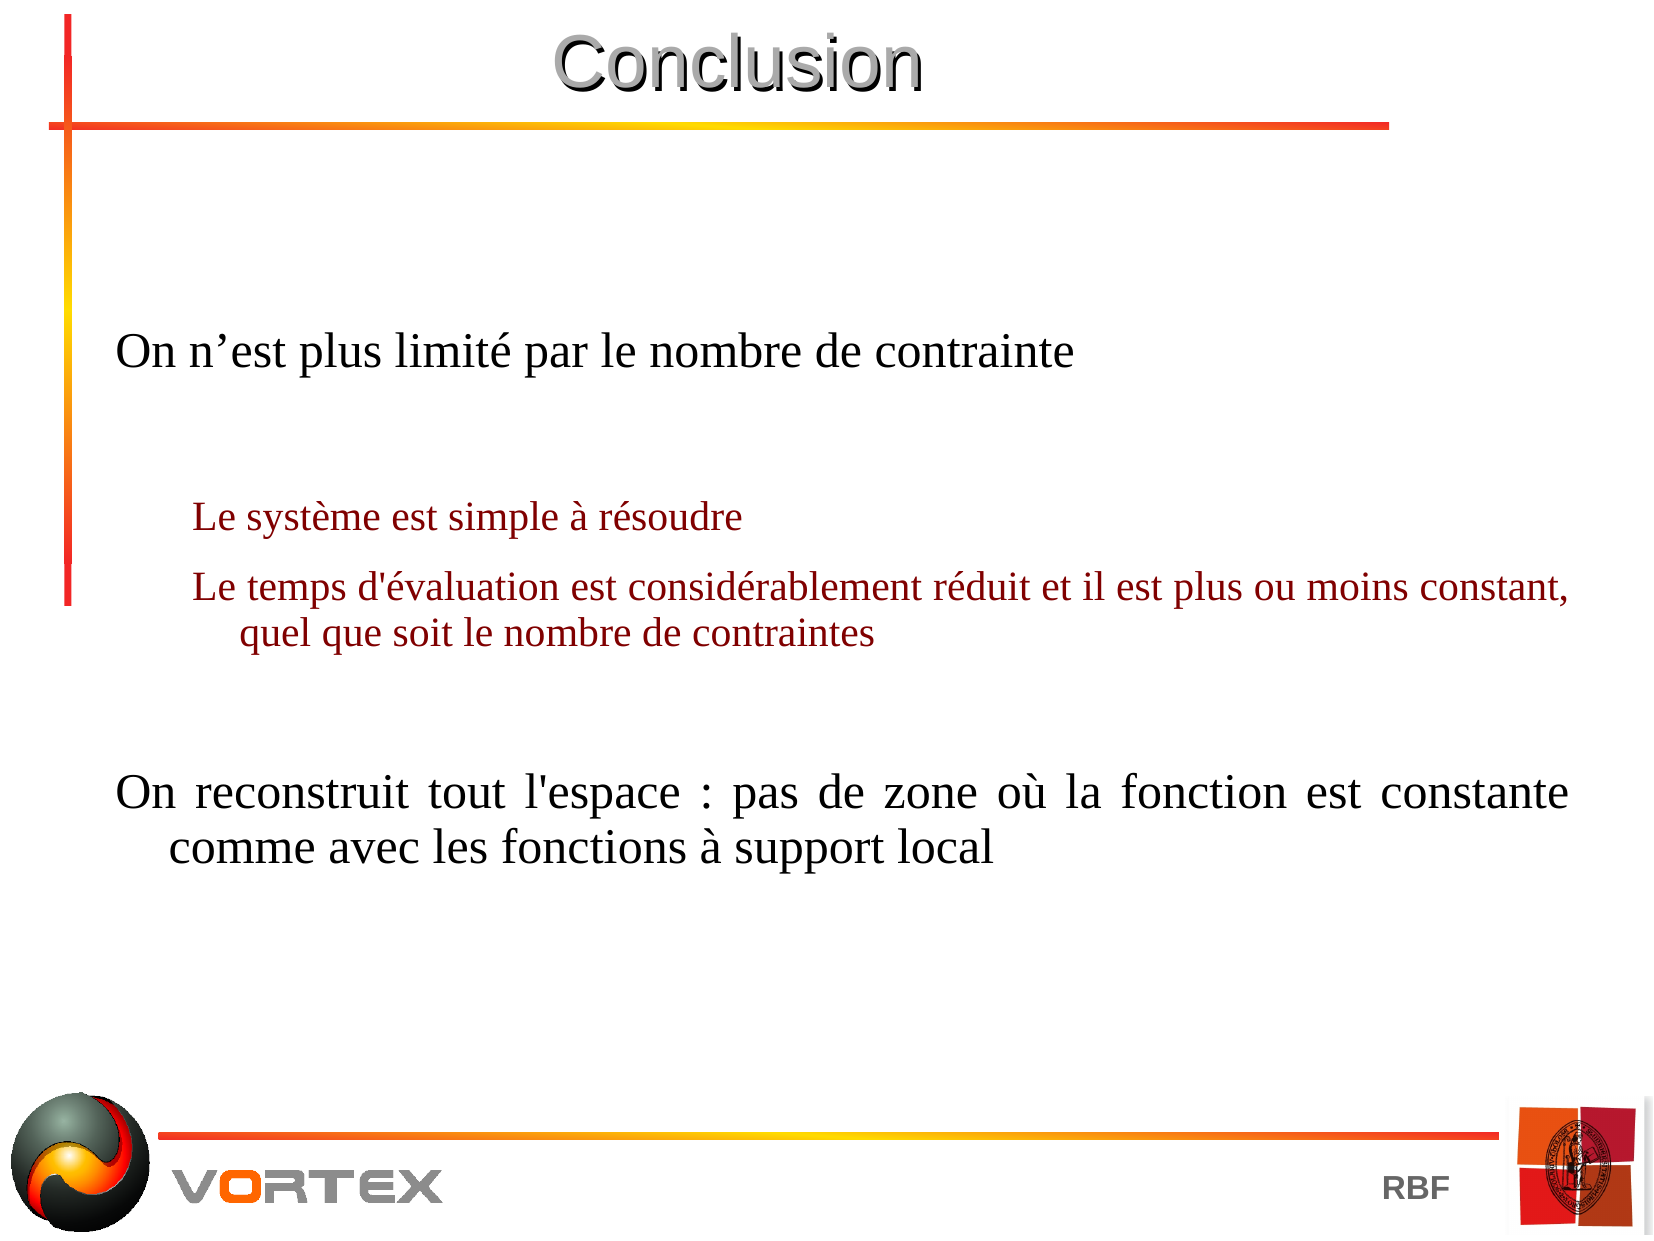

# Conclusion
On n’est plus limité par le nombre de contrainte
Le système est simple à résoudre
Le temps d'évaluation est considérablement réduit et il est plus ou moins constant, quel que soit le nombre de contraintes
On reconstruit tout l'espace : pas de zone où la fonction est constante comme avec les fonctions à support local